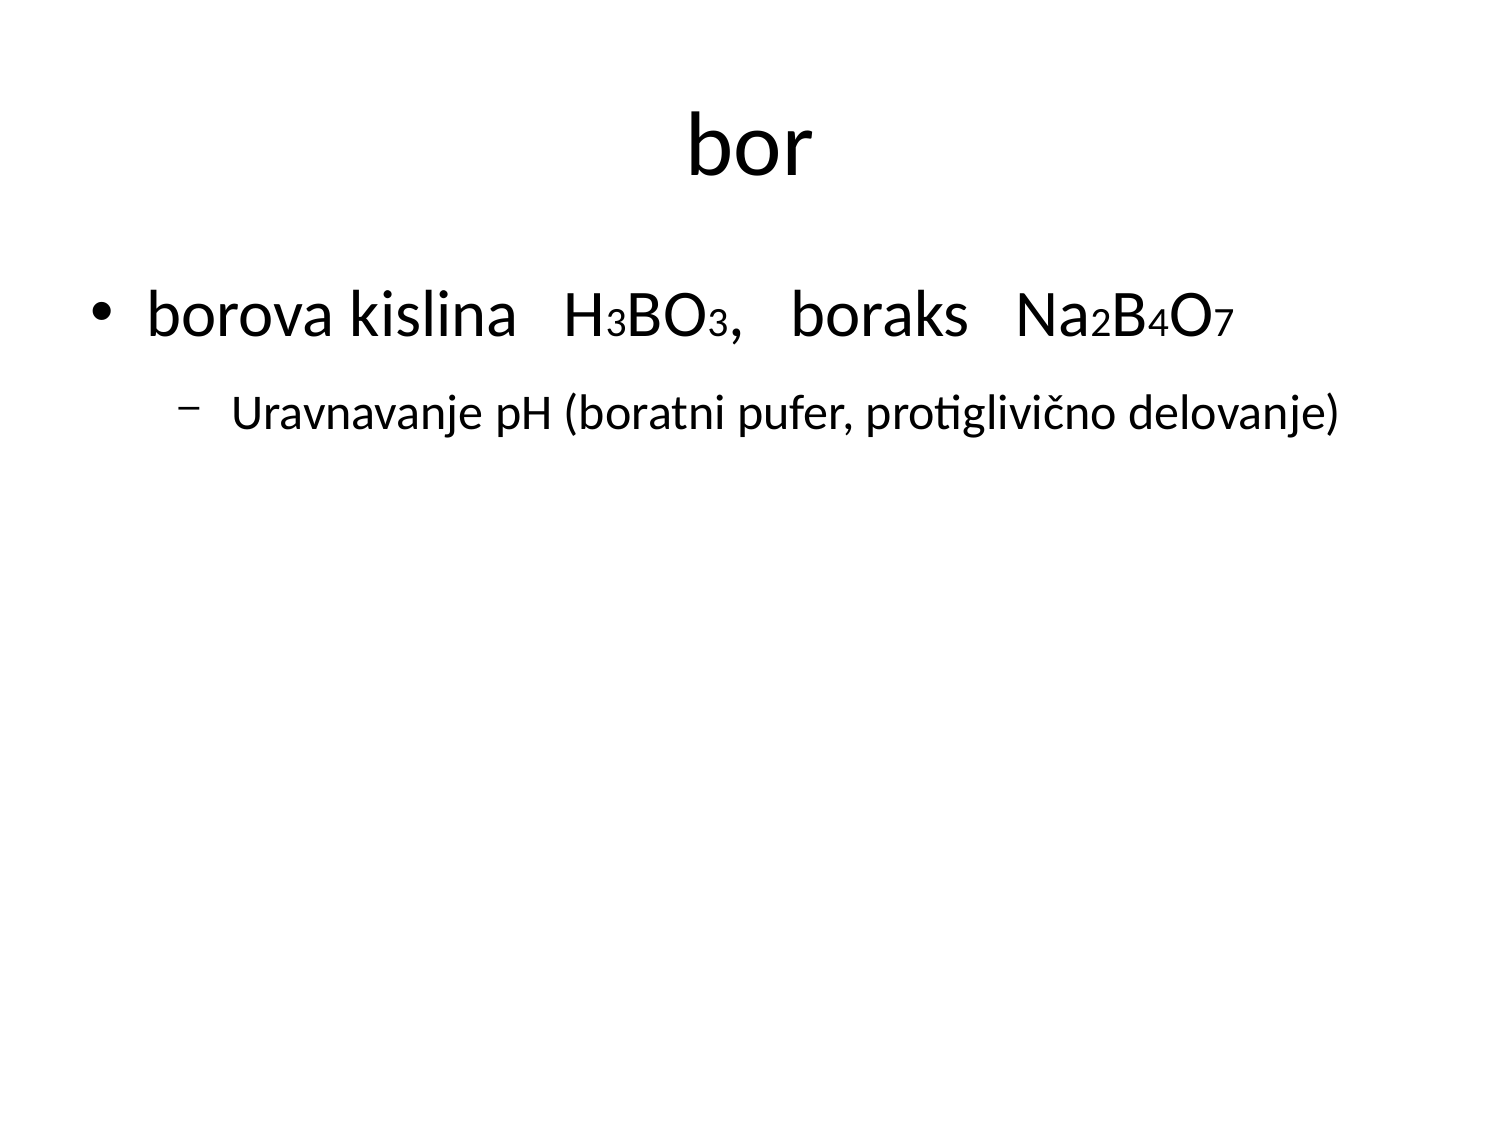

# bor
borova kislina H3BO3, boraks Na2B4O7
Uravnavanje pH (boratni pufer, protiglivično delovanje)